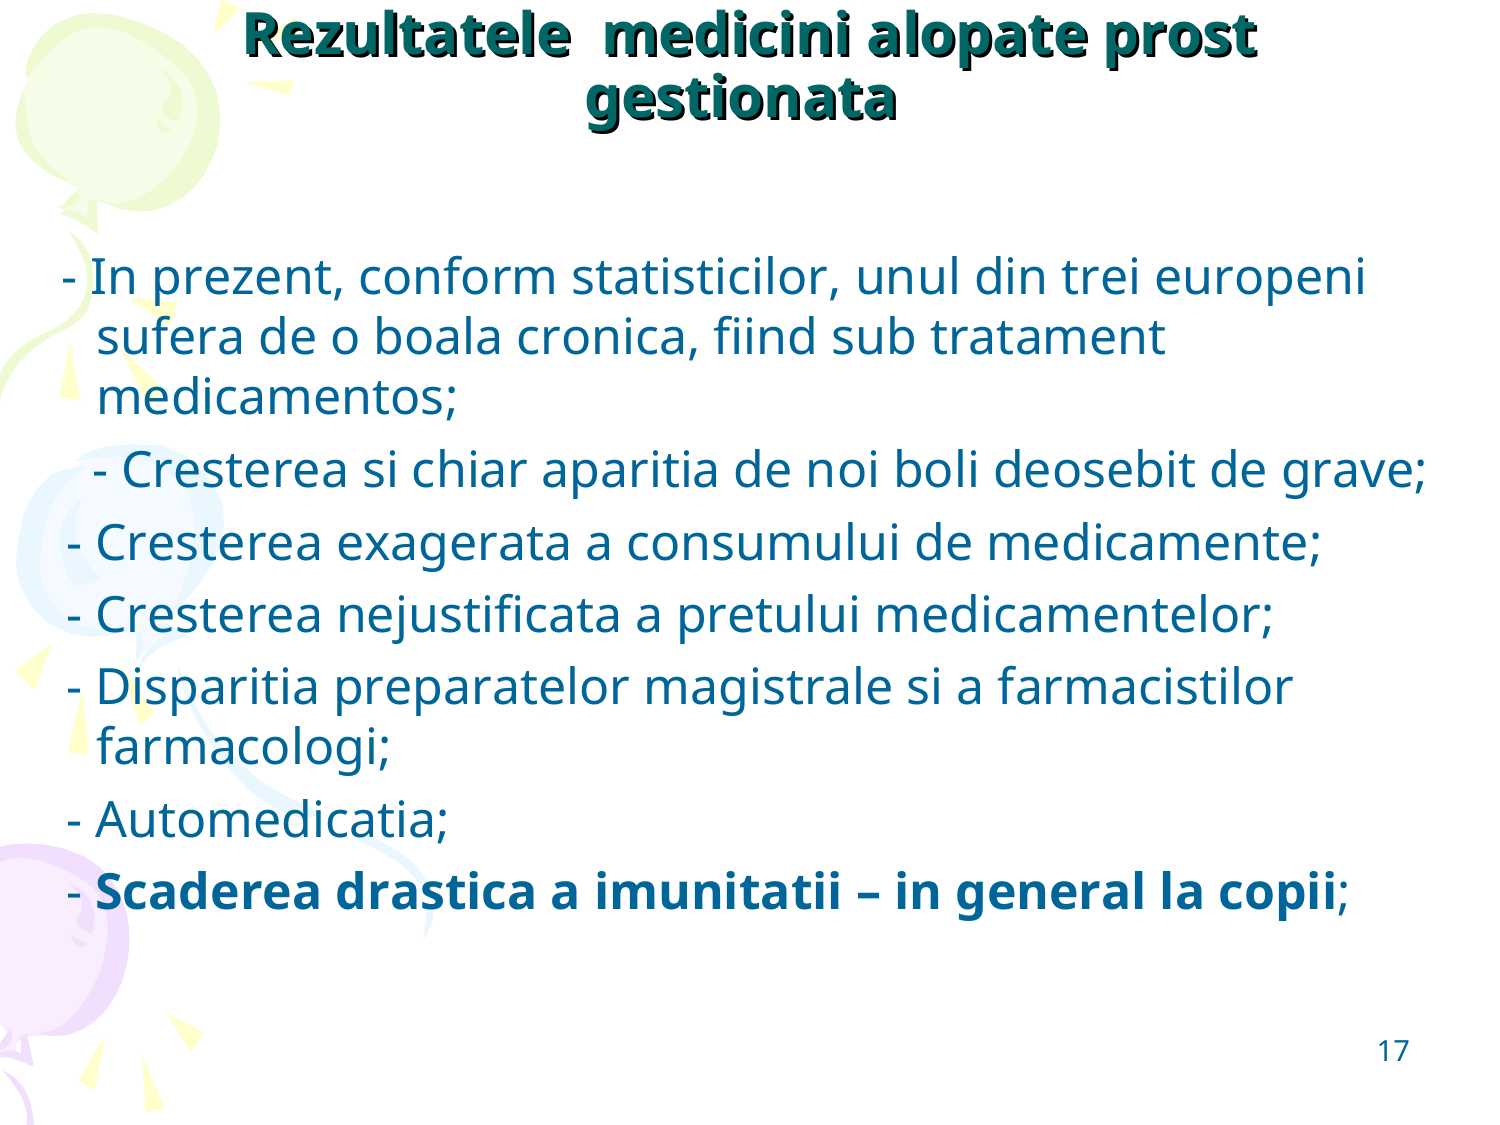

Rezultatele medicini alopate prost gestionata
 - In prezent, conform statisticilor, unul din trei europeni sufera de o boala cronica, fiind sub tratament medicamentos;
 - Cresterea si chiar aparitia de noi boli deosebit de grave;
 - Cresterea exagerata a consumului de medicamente;
 - Cresterea nejustificata a pretului medicamentelor;
 - Disparitia preparatelor magistrale si a farmacistilor farmacologi;
 - Automedicatia;
 - Scaderea drastica a imunitatii – in general la copii;